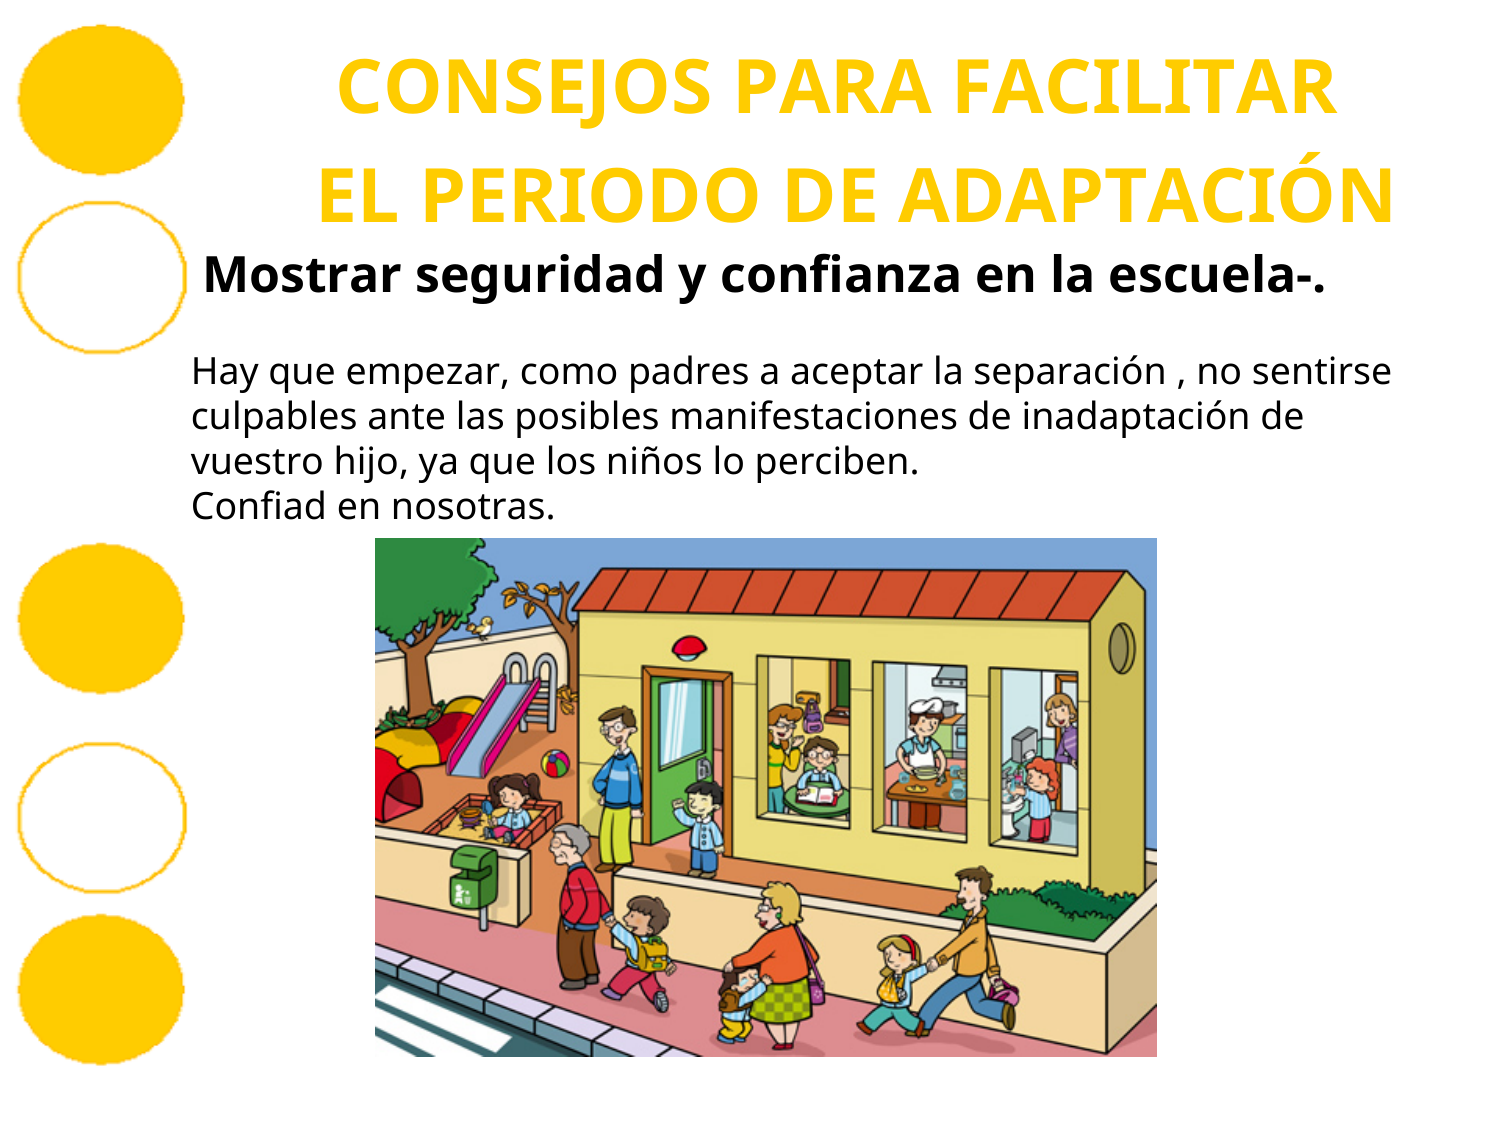

CONSEJOS PARA FACILITAR
EL PERIODO DE ADAPTACIÓN
Mostrar seguridad y confianza en la escuela-.
Hay que empezar, como padres a aceptar la separación , no sentirse
culpables ante las posibles manifestaciones de inadaptación de
vuestro hijo, ya que los niños lo perciben.
Confiad en nosotras.